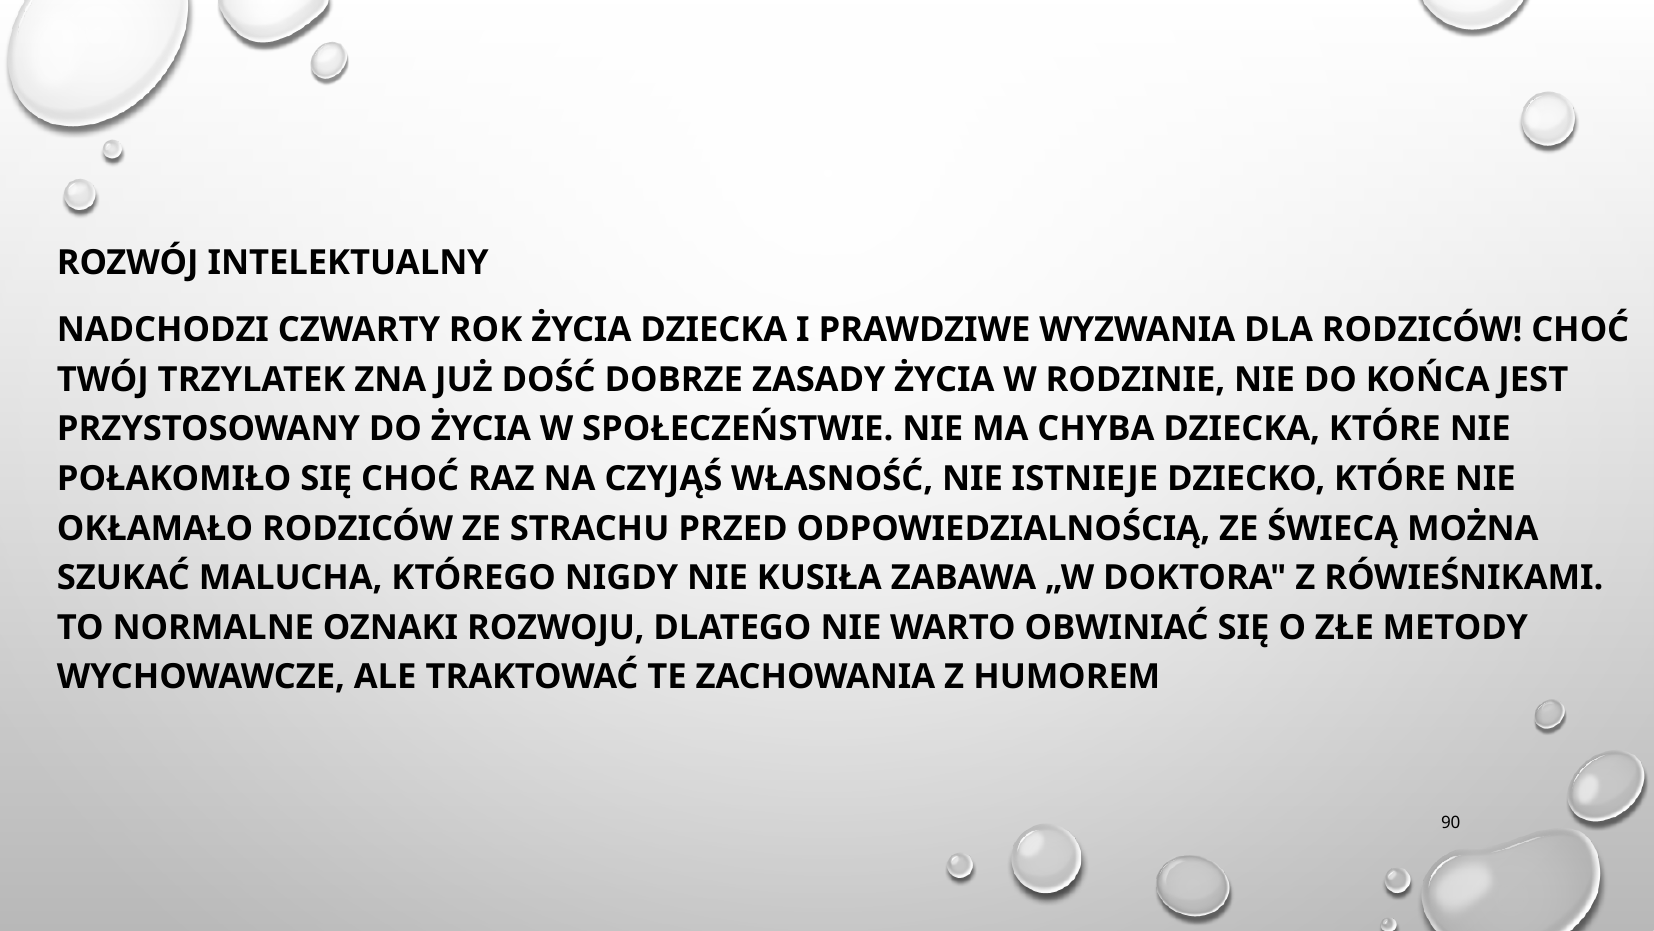

# Rozwój intelektualny
Nadchodzi czwarty rok życia dziecka i prawdziwe wyzwania dla rodziców! Choć twój trzylatek zna już dość dobrze zasady życia w rodzinie, nie do końca jest przystosowany do życia w społeczeństwie. Nie ma chyba dziecka, które nie połakomiło się choć raz na czyjąś własność, nie istnieje dziecko, które nie okłamało rodziców ze strachu przed odpowiedzialnością, ze świecą można szukać malucha, którego nigdy nie kusiła zabawa „w doktora" z rówieśnikami. To normalne oznaki rozwoju, dlatego nie warto obwiniać się o złe metody wychowawcze, ale traktować te zachowania z humorem